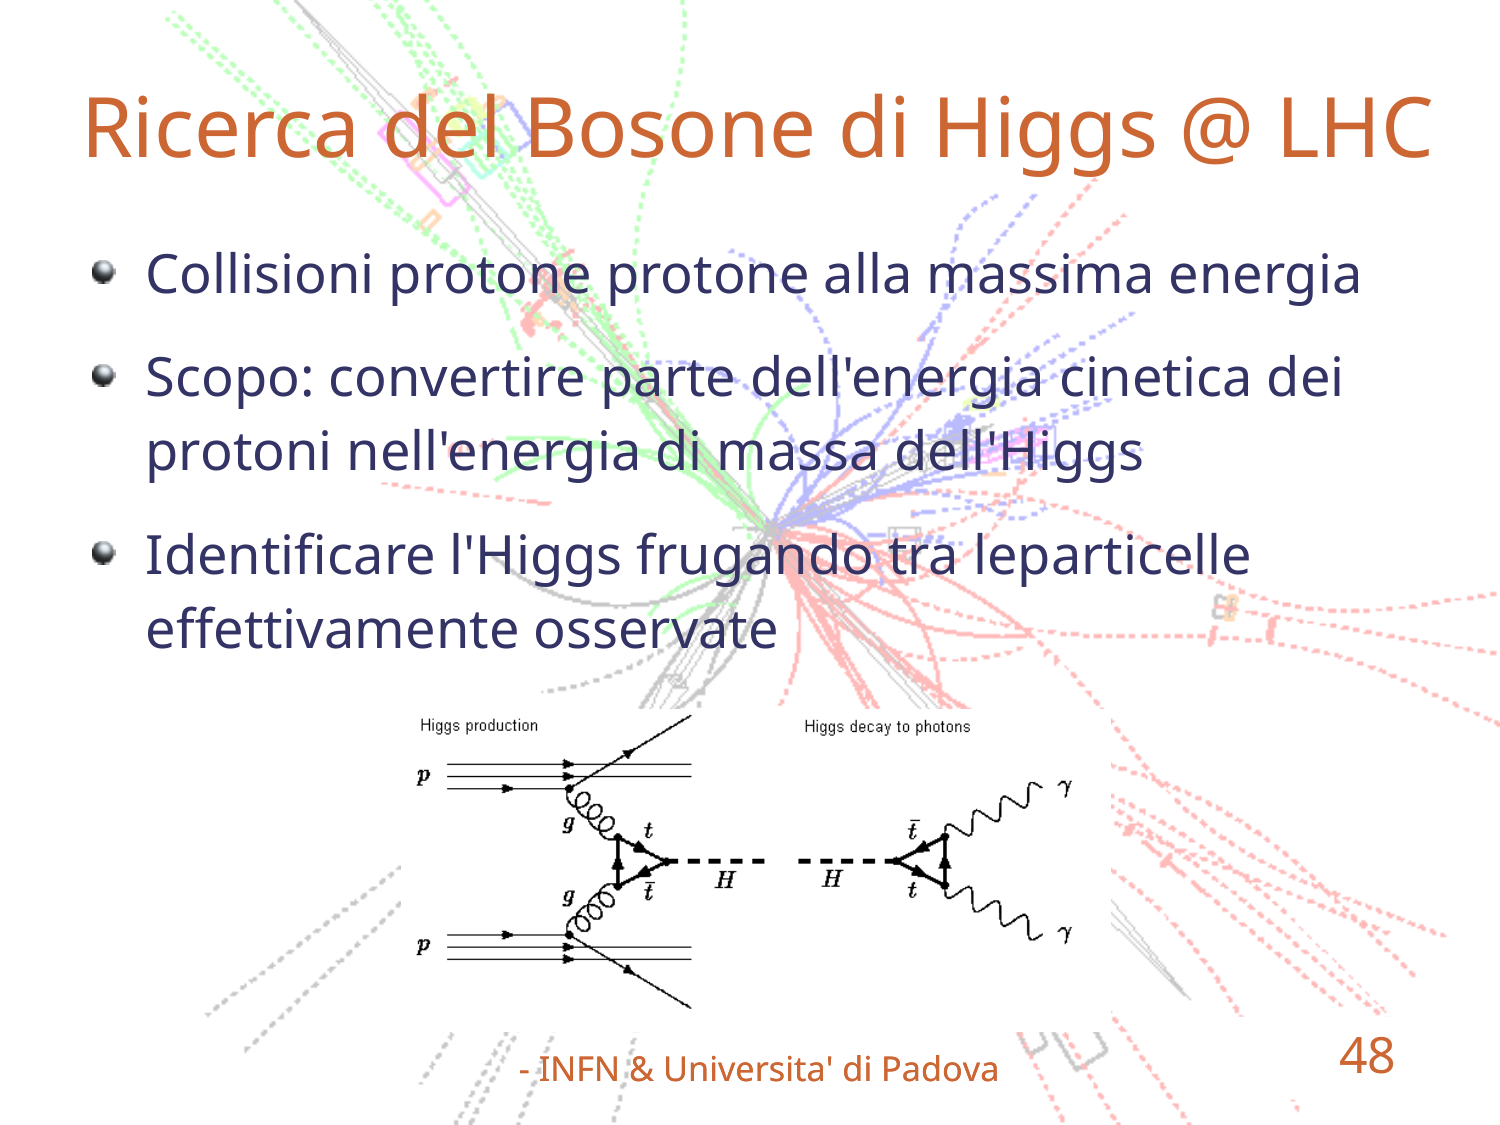

# Ricerca del Bosone di Higgs @ LHC
Collisioni protone protone alla massima energia
Scopo: convertire parte dell'energia cinetica dei protoni nell'energia di massa dell'Higgs
Identificare l'Higgs frugando tra leparticelle effettivamente osservate